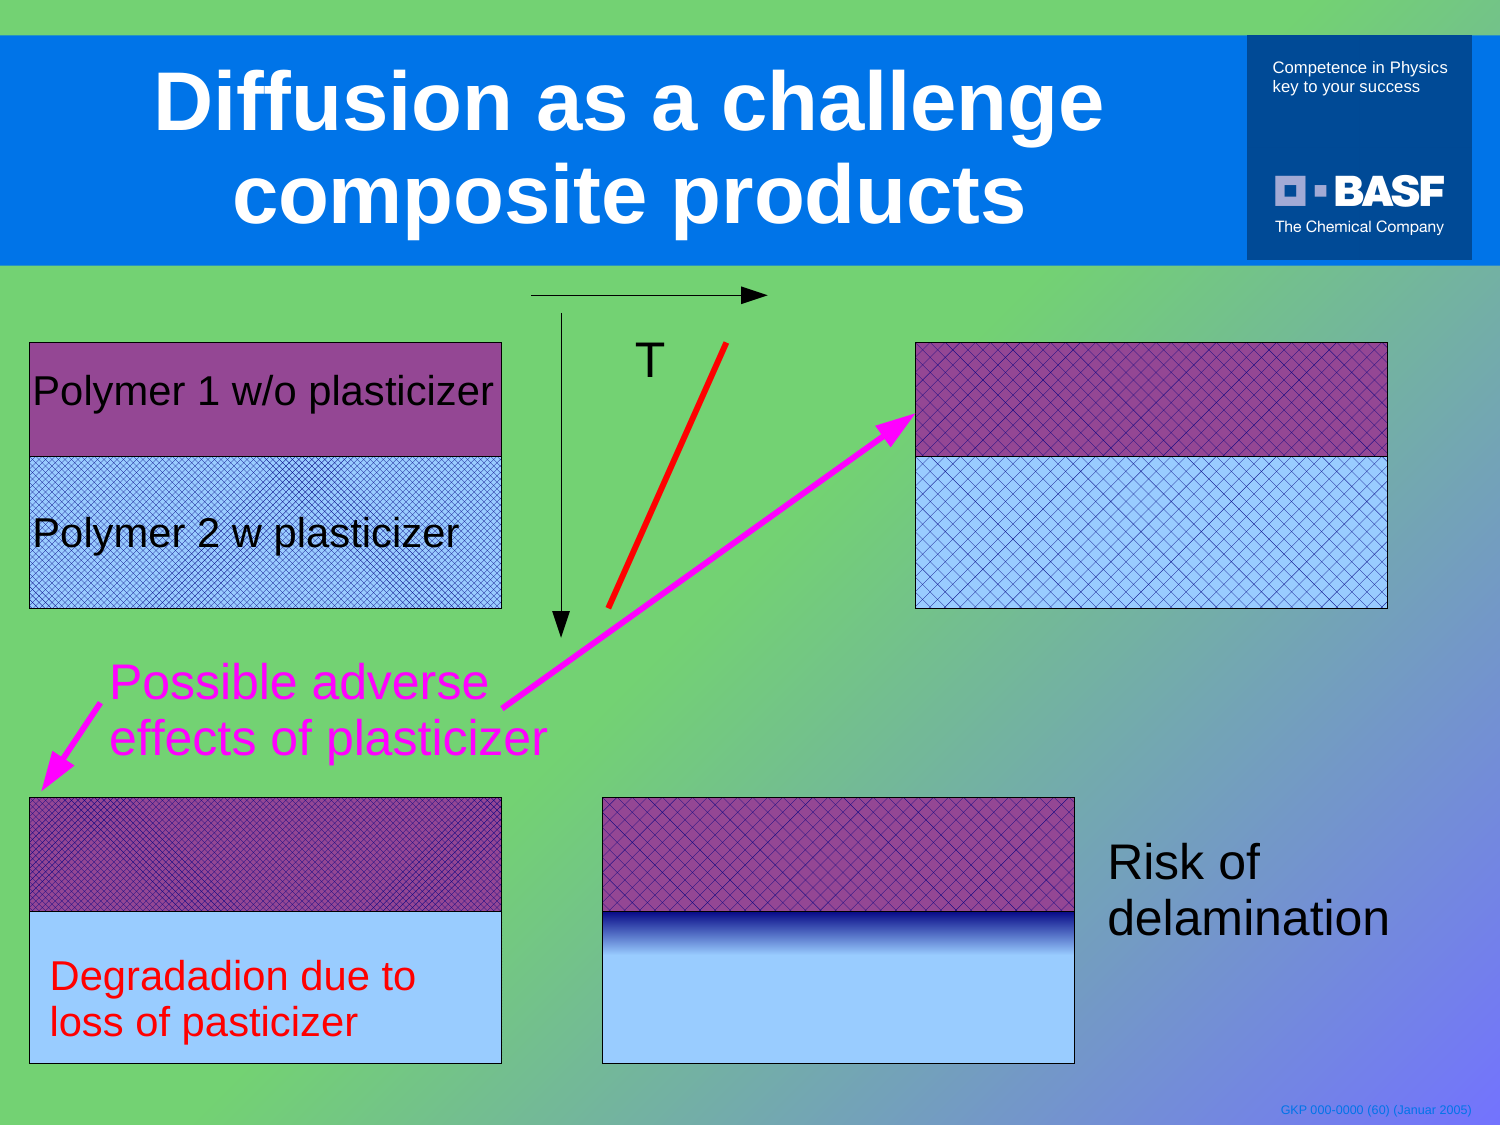

# Diffusion as a challenge composite products
T
Polymer 1 w/o plasticizer
Polymer 2 w plasticizer
Possible adverse
effects of plasticizer
Risk of
delamination
Degradadion due to
loss of pasticizer